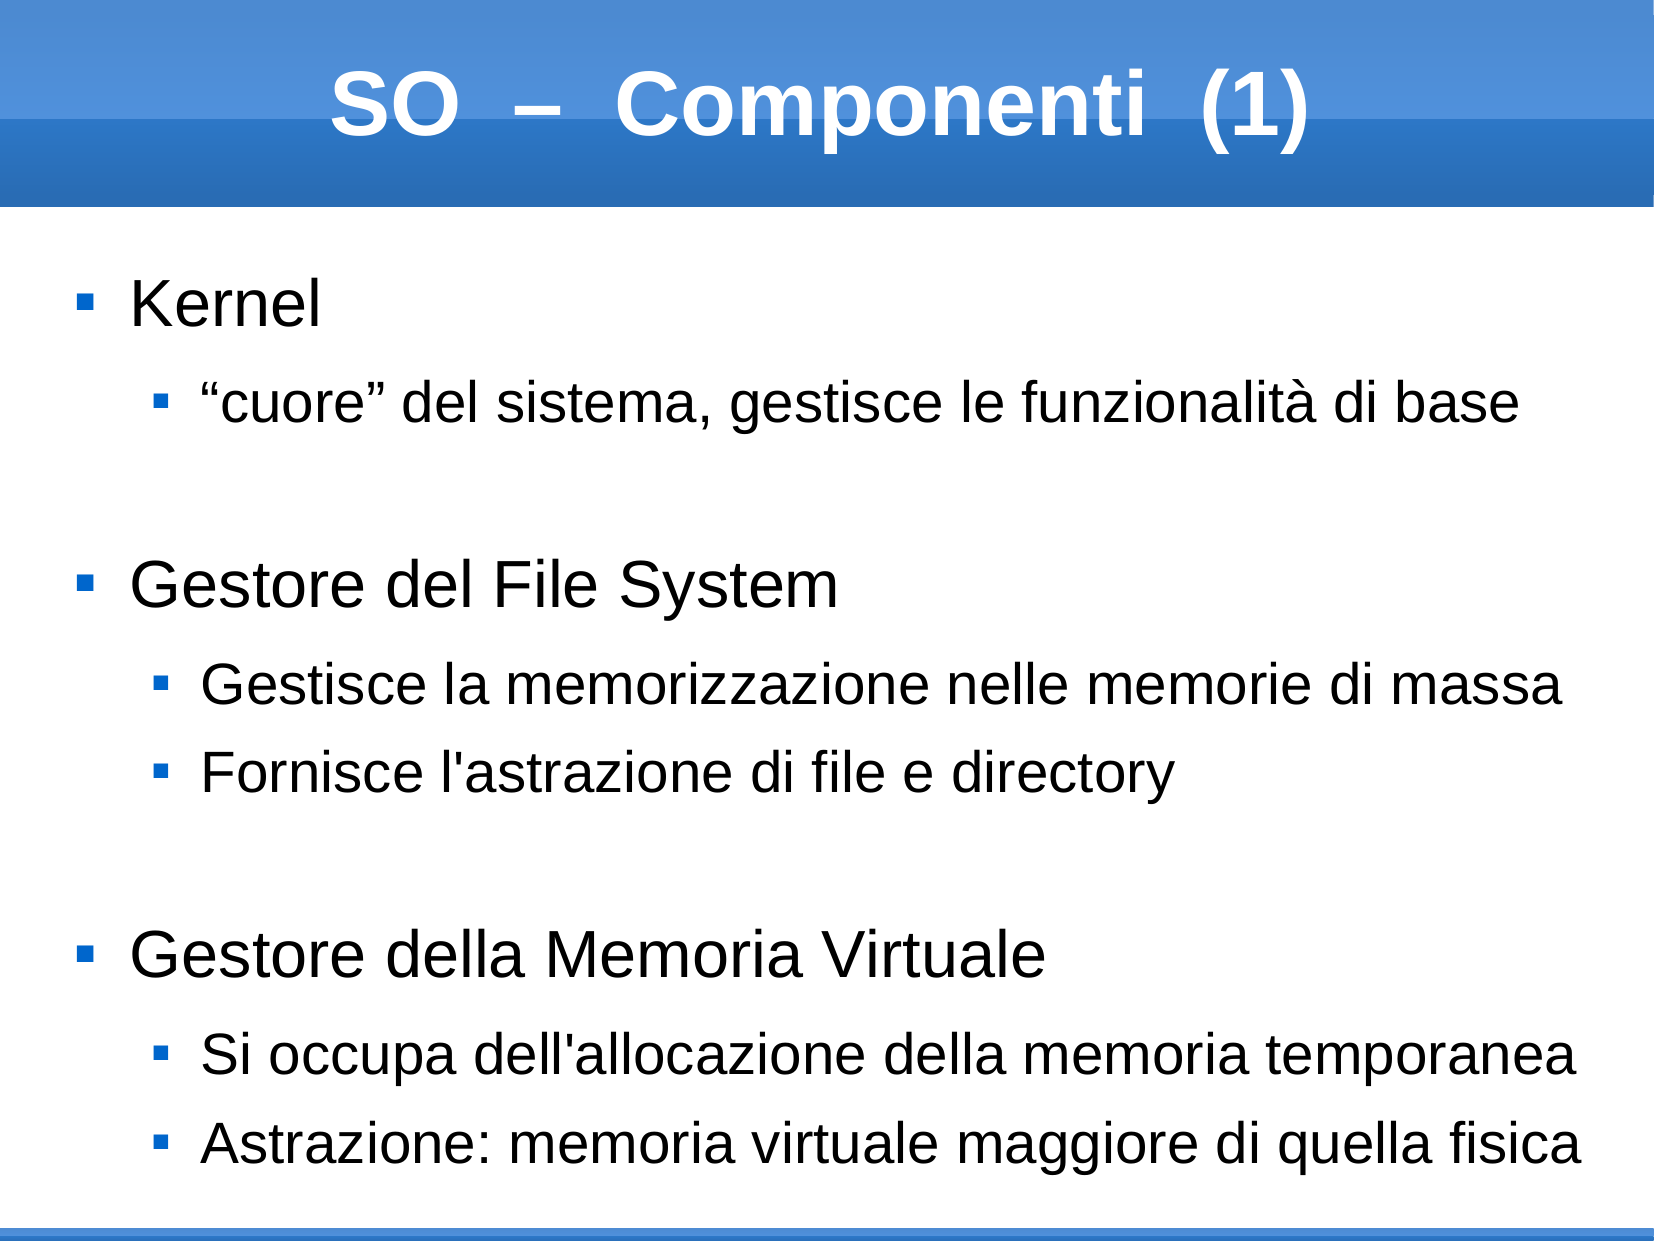

# SO – Componenti (1)
Kernel
“cuore” del sistema, gestisce le funzionalità di base
Gestore del File System
Gestisce la memorizzazione nelle memorie di massa
Fornisce l'astrazione di file e directory
Gestore della Memoria Virtuale
Si occupa dell'allocazione della memoria temporanea
Astrazione: memoria virtuale maggiore di quella fisica